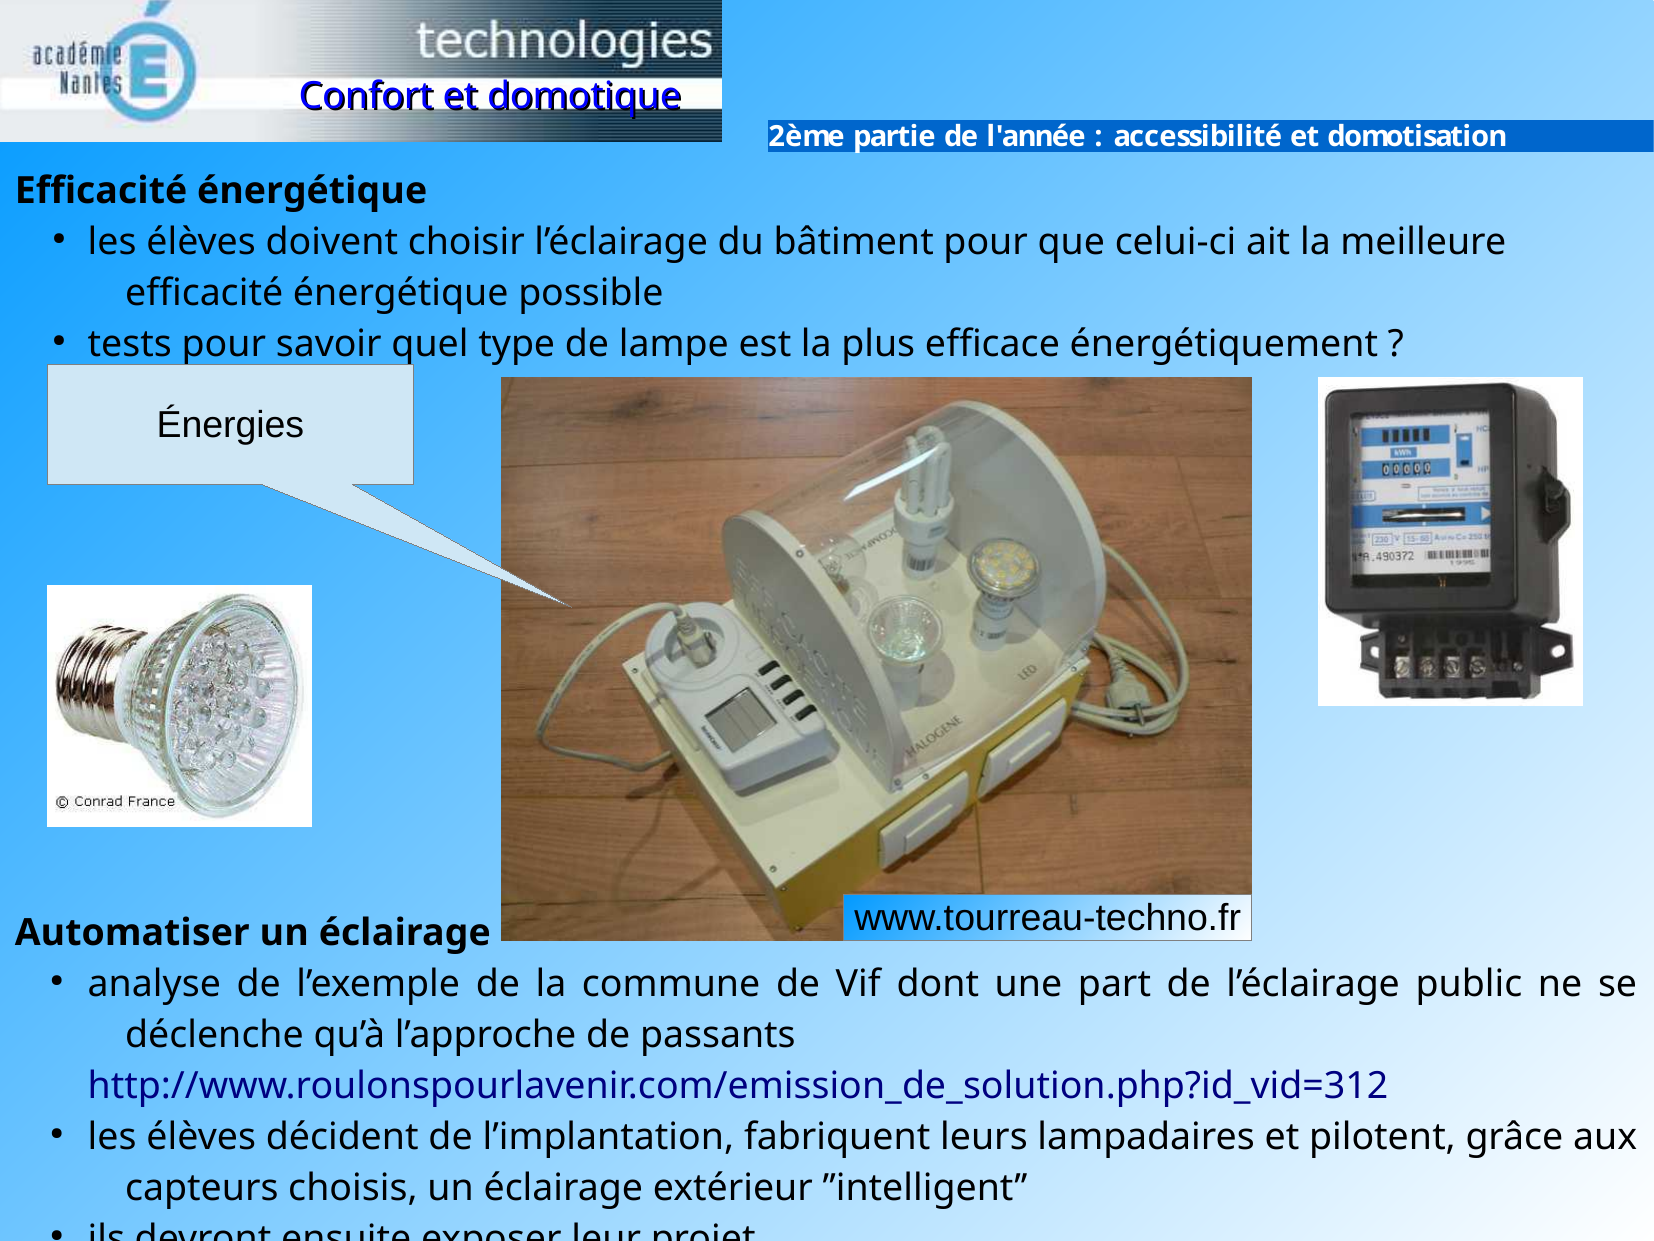

Confort et domotique
Efficacité énergétique
les élèves doivent choisir l’éclairage du bâtiment pour que celui-ci ait la meilleure efficacité énergétique possible
tests pour savoir quel type de lampe est la plus efficace énergétiquement ?
Énergies
www.tourreau-techno.fr
Automatiser un éclairage
analyse de l’exemple de la commune de Vif dont une part de l’éclairage public ne se déclenche qu’à l’approche de passants
http://www.roulonspourlavenir.com/emission_de_solution.php?id_vid=312
les élèves décident de l’implantation, fabriquent leurs lampadaires et pilotent, grâce aux capteurs choisis, un éclairage extérieur ’’intelligent’’
ils devront ensuite exposer leur projet